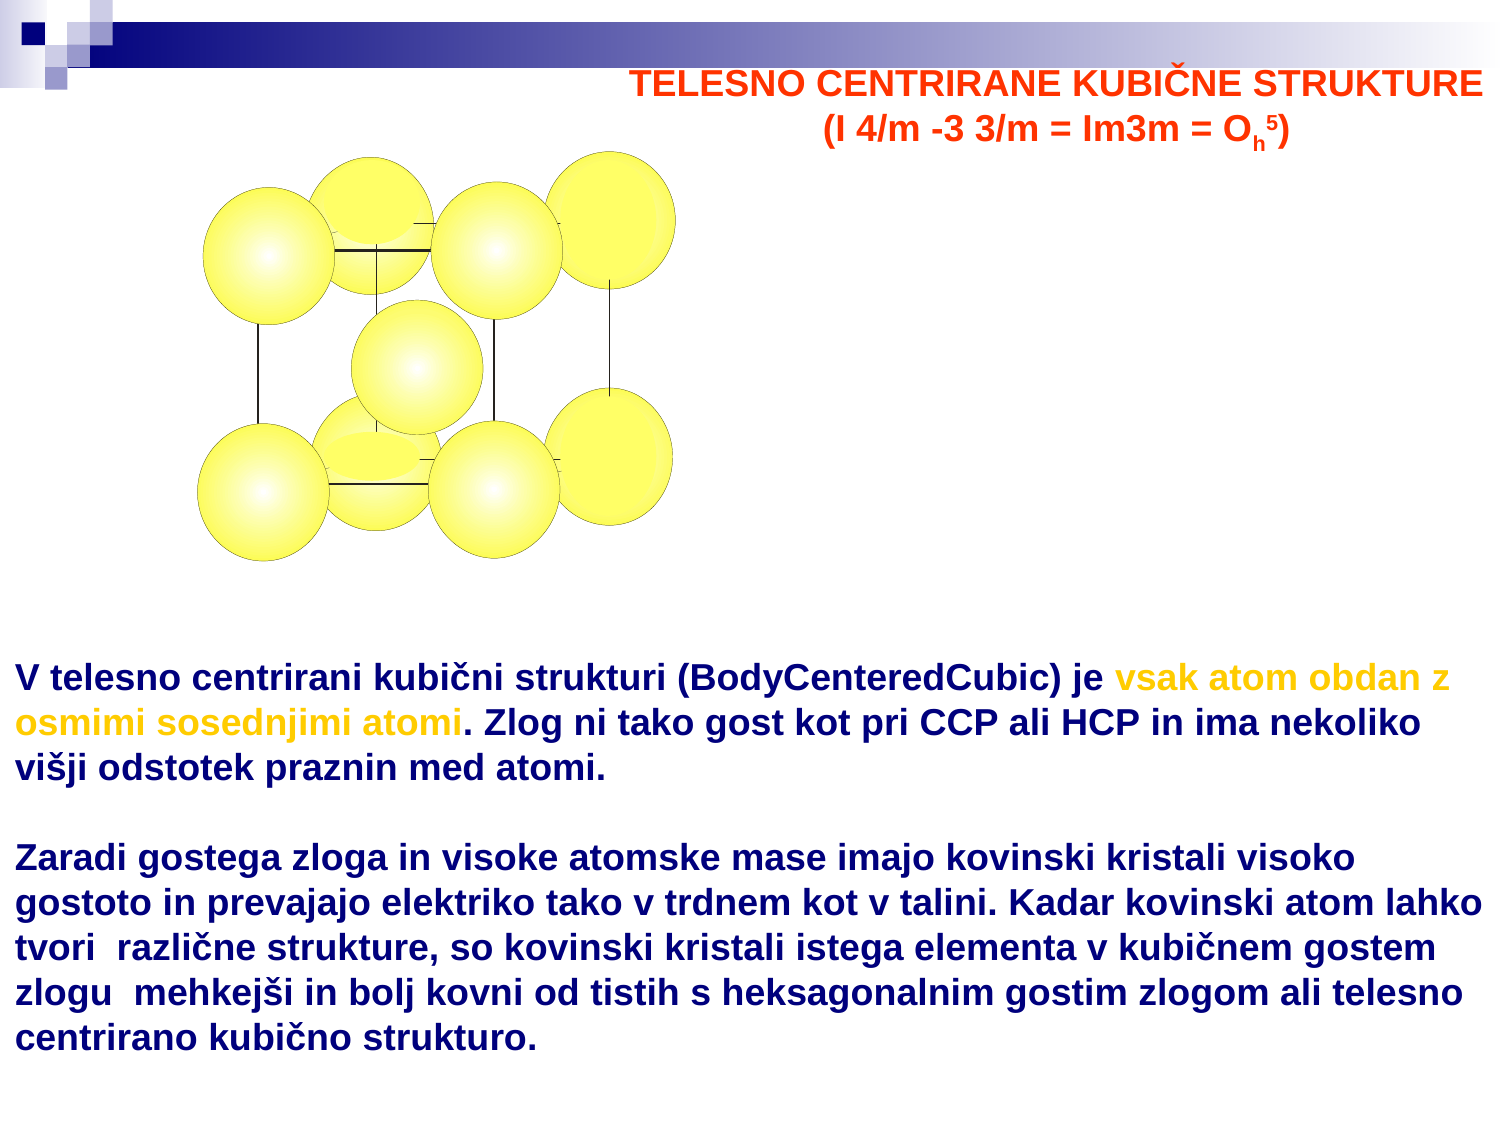

TELESNO CENTRIRANE KUBIČNE STRUKTURE
(I 4/m -3 3/m = Im3m = Oh5)
V telesno centrirani kubični strukturi (BodyCenteredCubic) je vsak atom obdan z osmimi sosednjimi atomi. Zlog ni tako gost kot pri CCP ali HCP in ima nekoliko višji odstotek praznin med atomi.
Zaradi gostega zloga in visoke atomske mase imajo kovinski kristali visoko gostoto in prevajajo elektriko tako v trdnem kot v talini. Kadar kovinski atom lahko tvori različne strukture, so kovinski kristali istega elementa v kubičnem gostem zlogu mehkejši in bolj kovni od tistih s heksagonalnim gostim zlogom ali telesno centrirano kubično strukturo.